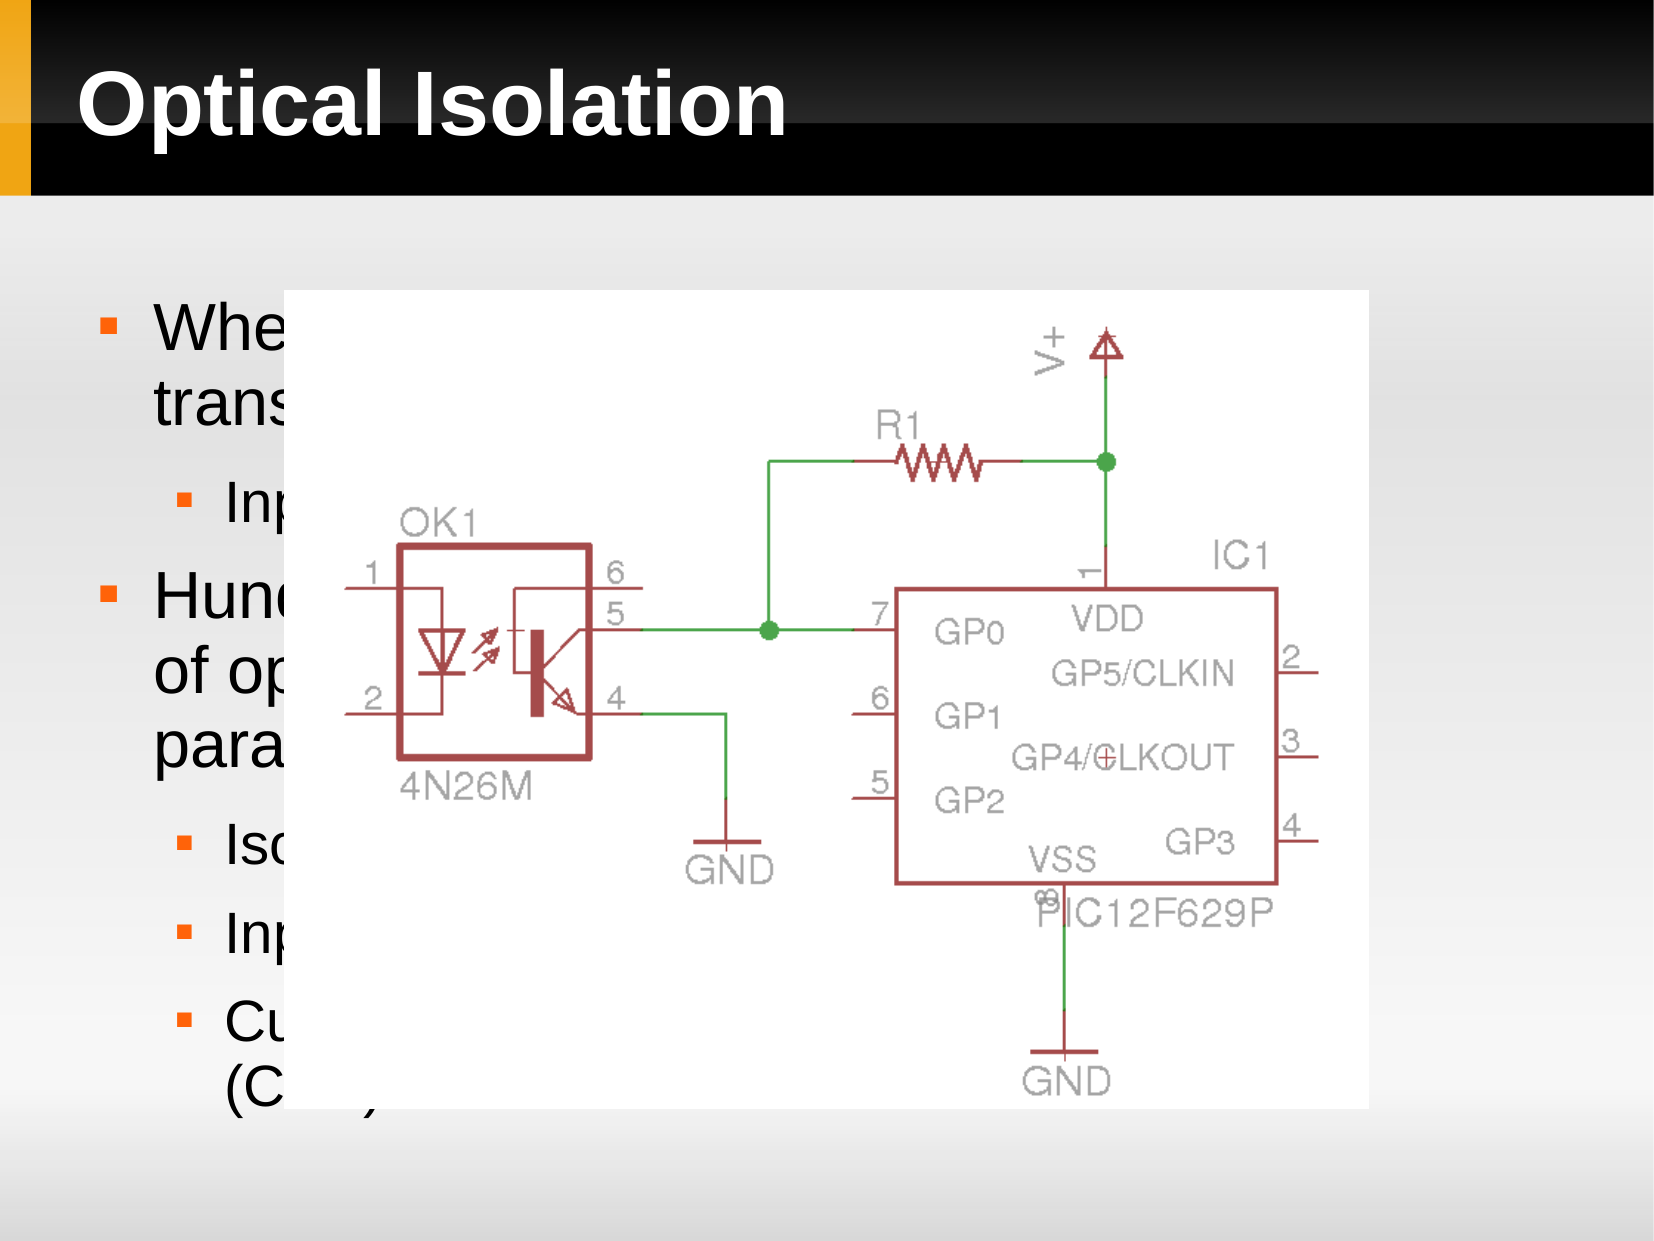

# Optical Isolation
When LED is on, transistor conducts
Input = Logic '0'
Hundreds of varieties of optos. Important parameters:
Isolation Voltage
Input type (AC or DC)
Current Transfer Ratio (CTR)